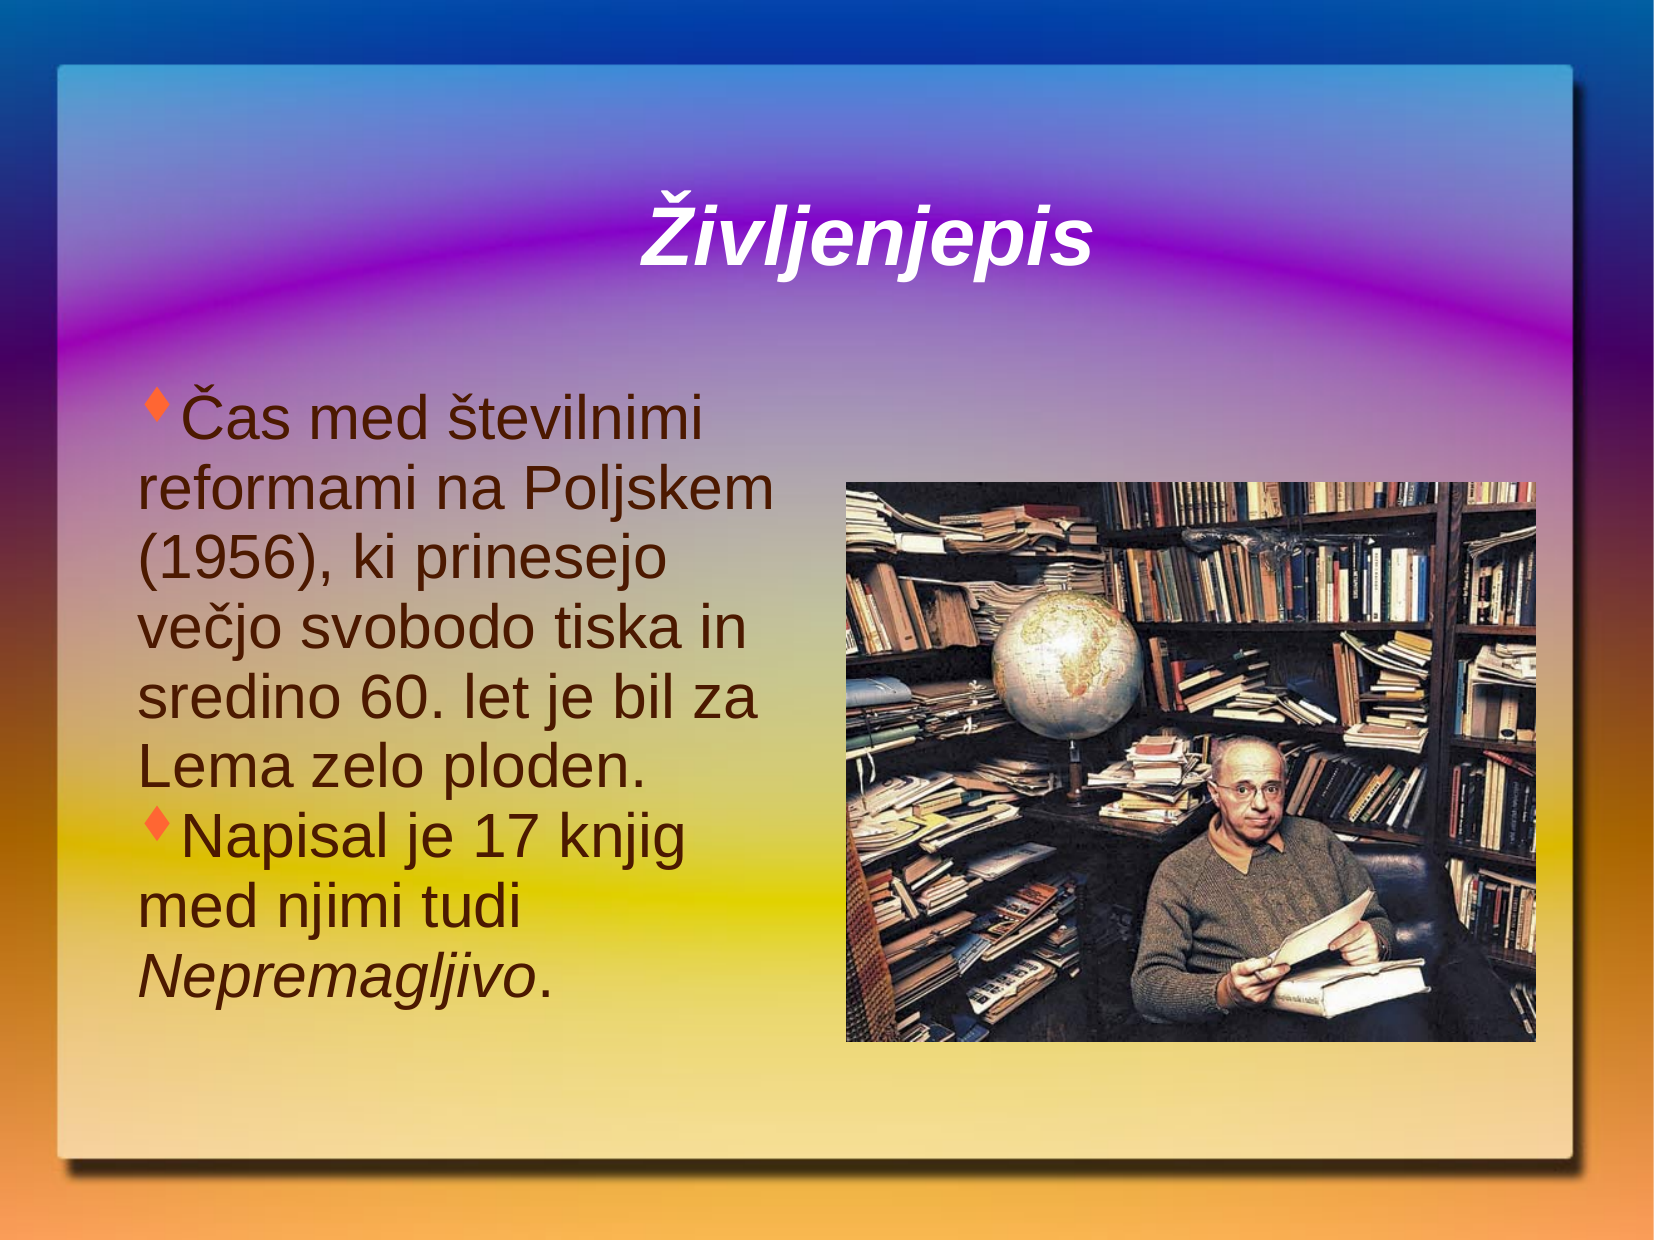

# Življenjepis
Čas med številnimi reformami na Poljskem (1956), ki prinesejo večjo svobodo tiska in sredino 60. let je bil za Lema zelo ploden.
Napisal je 17 knjig med njimi tudi Nepremagljivo.